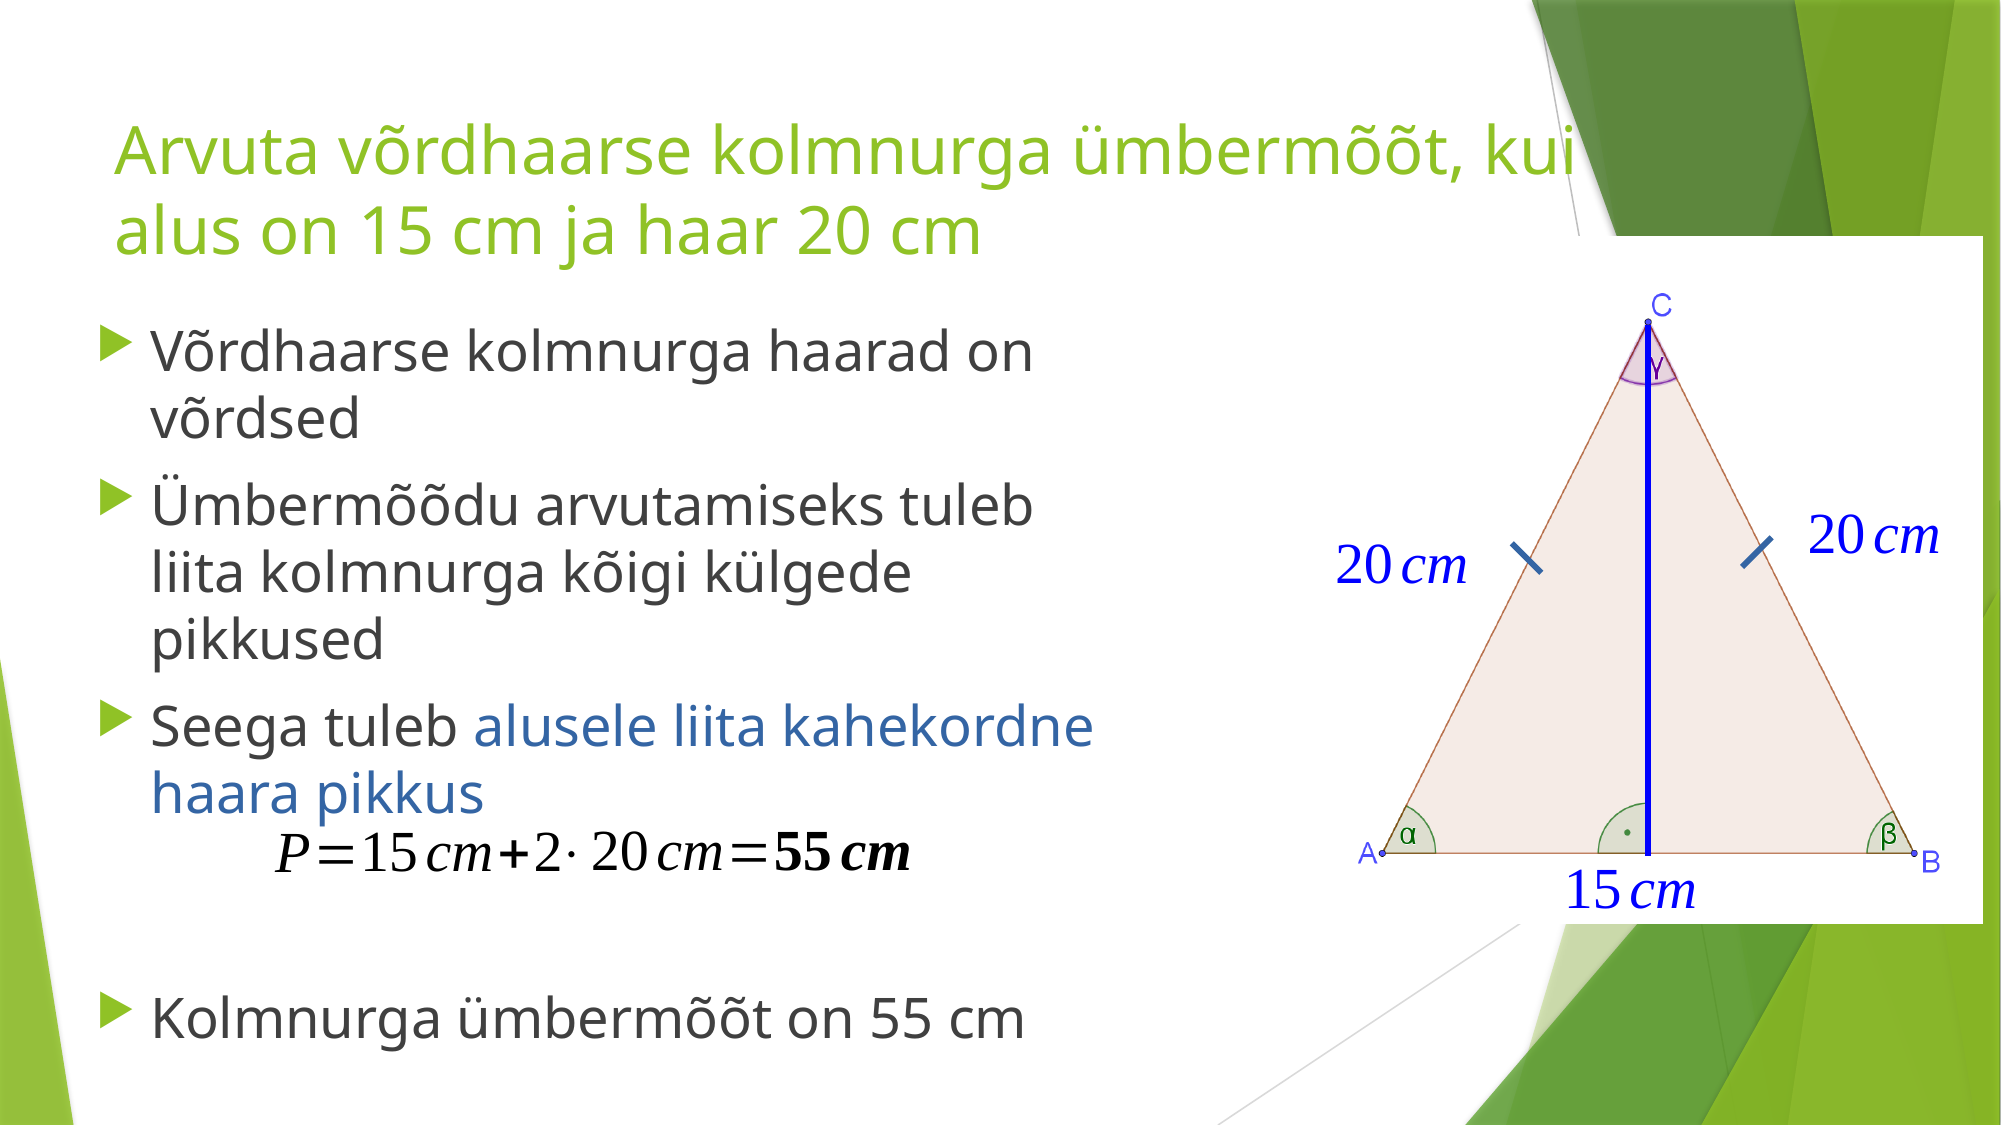

# Arvuta võrdhaarse kolmnurga ümbermõõt, kui alus on 15 cm ja haar 20 cm
Võrdhaarse kolmnurga haarad on võrdsed
Ümbermõõdu arvutamiseks tuleb liita kolmnurga kõigi külgede pikkused
Seega tuleb alusele liita kahekordne haara pikkus
Kolmnurga ümbermõõt on 55 cm